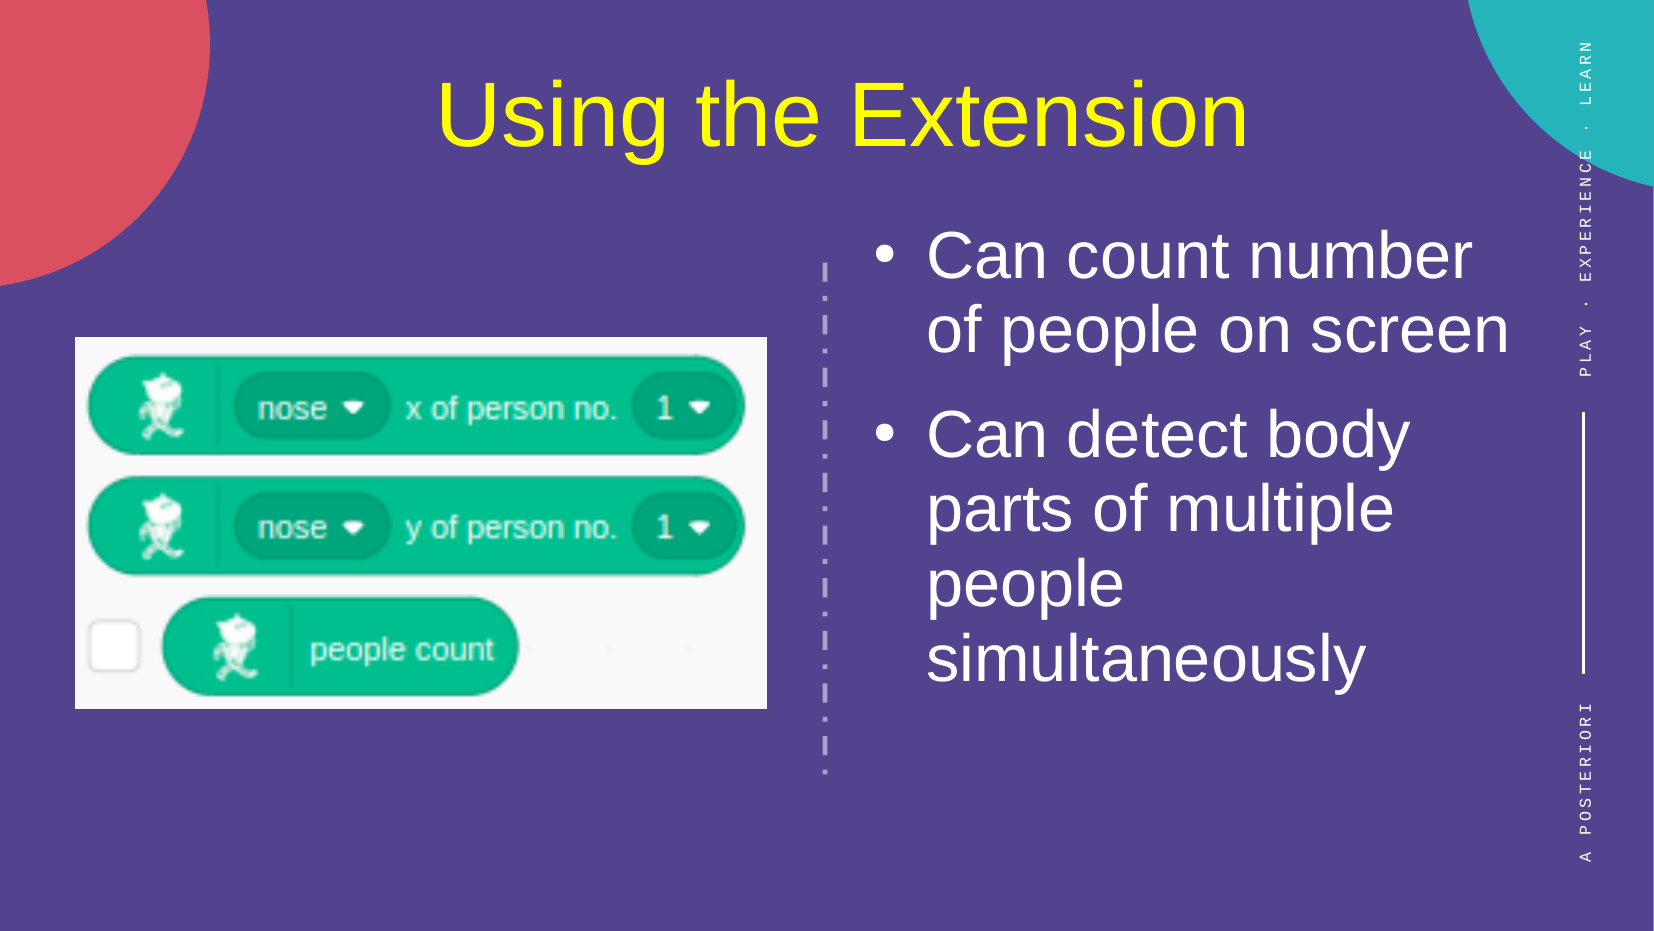

# Using the Extension
Can count number of people on screen
Can detect body parts of multiple people simultaneously